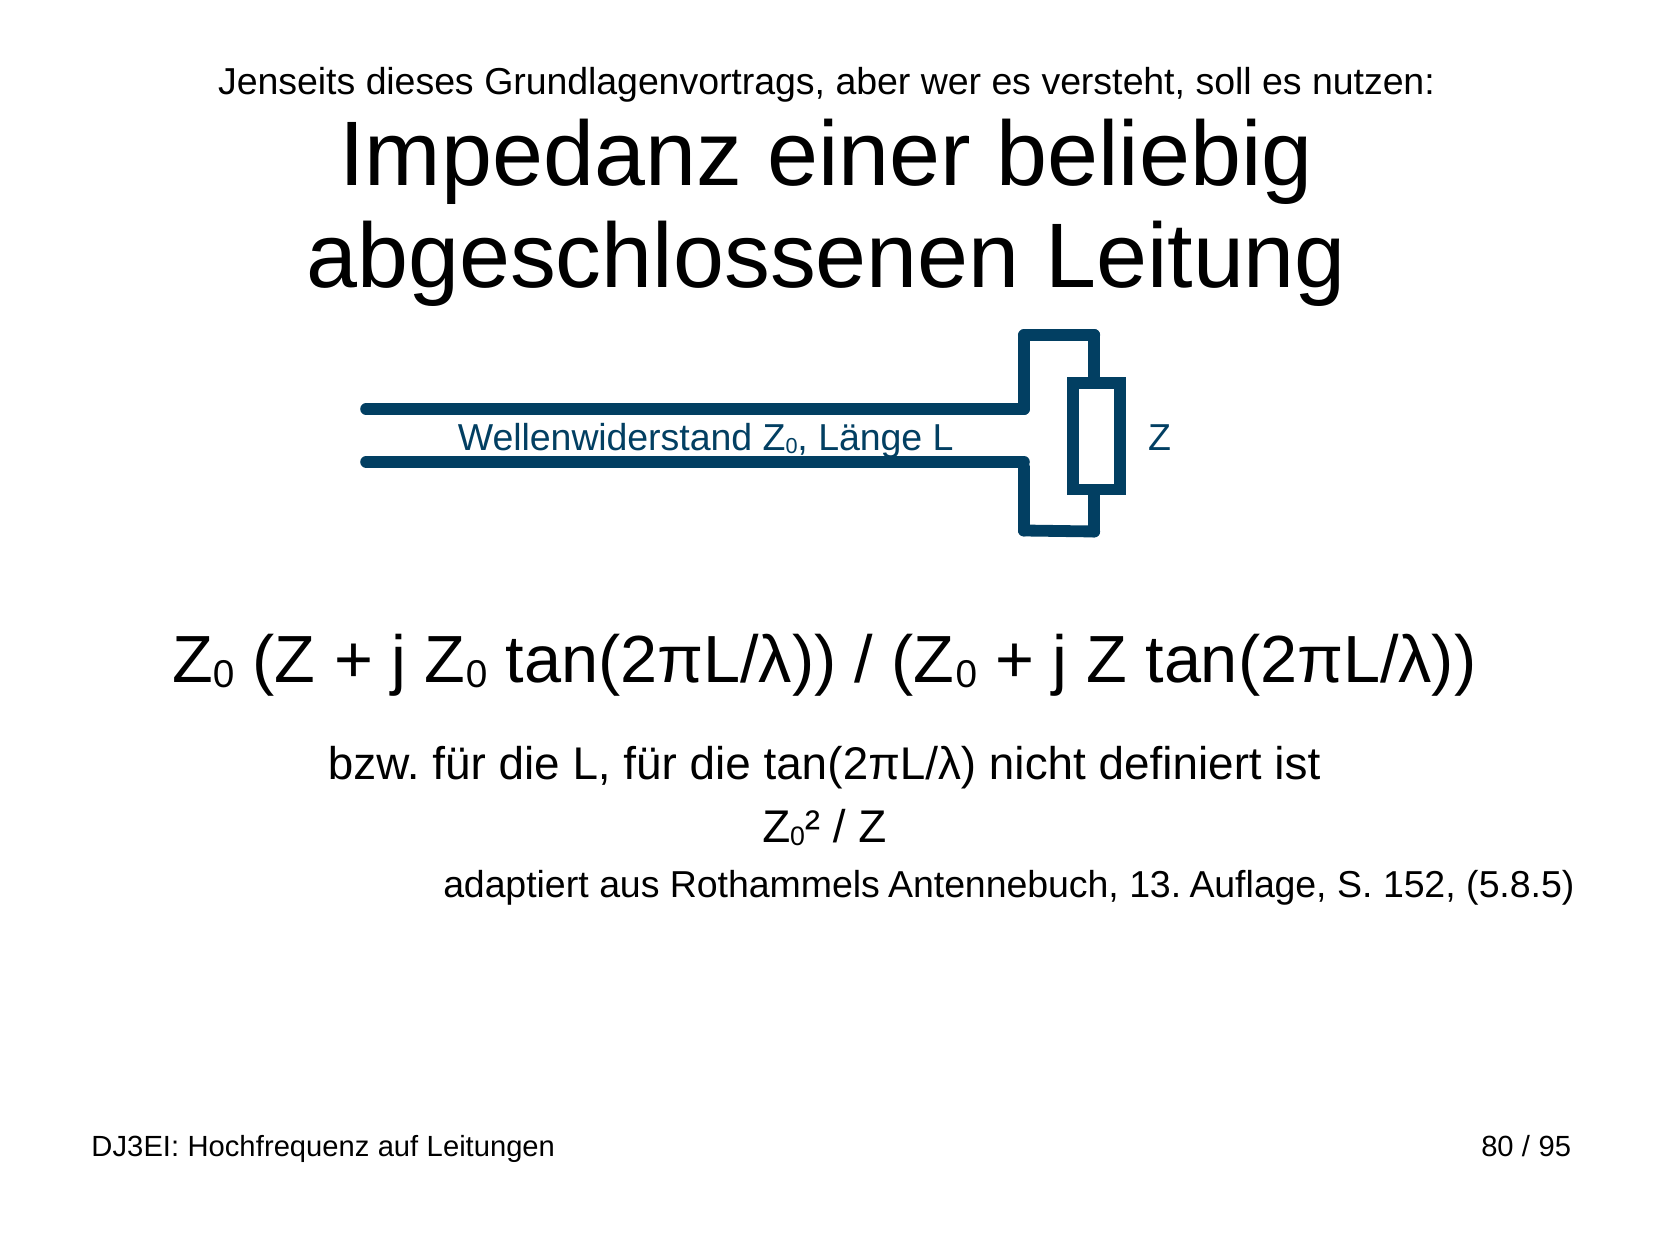

# Jenseits dieses Grundlagenvortrags, aber wer es versteht, soll es nutzen: Impedanz einer beliebig abgeschlossenen Leitung
Wellenwiderstand Z0, Länge L
Z
Z0 (Z + j Z0 tan(2πL/λ)) / (Z0 + j Z tan(2πL/λ))
bzw. für die L, für die tan(2πL/λ) nicht definiert ist
Z0² / Z
adaptiert aus Rothammels Antennebuch, 13. Auflage, S. 152, (5.8.5)